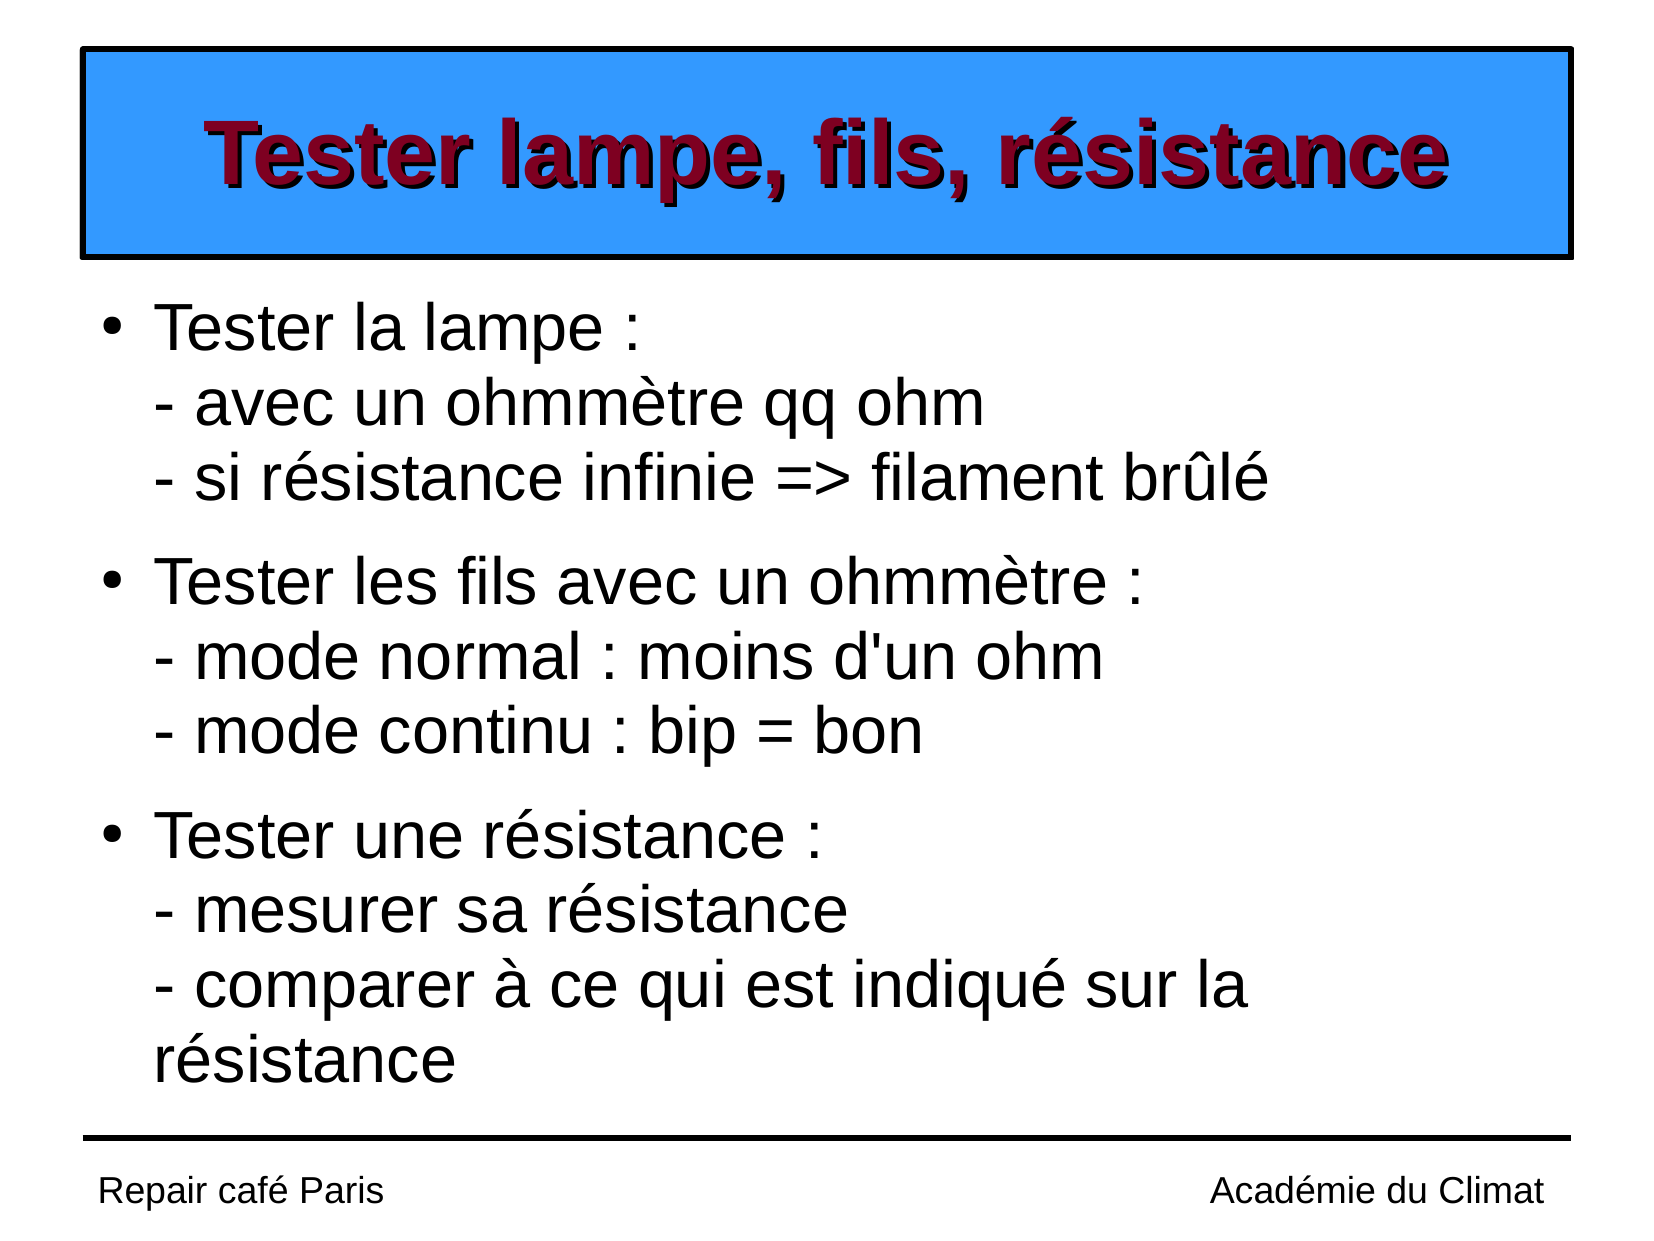

# Tester lampe, fils, résistance
Tester la lampe :
- avec un ohmmètre qq ohm
- si résistance infinie => filament brûlé
Tester les fils avec un ohmmètre :
- mode normal : moins d'un ohm
- mode continu : bip = bon
Tester une résistance :
- mesurer sa résistance
- comparer à ce qui est indiqué sur la résistance
Repair café Paris	Académie du Climat